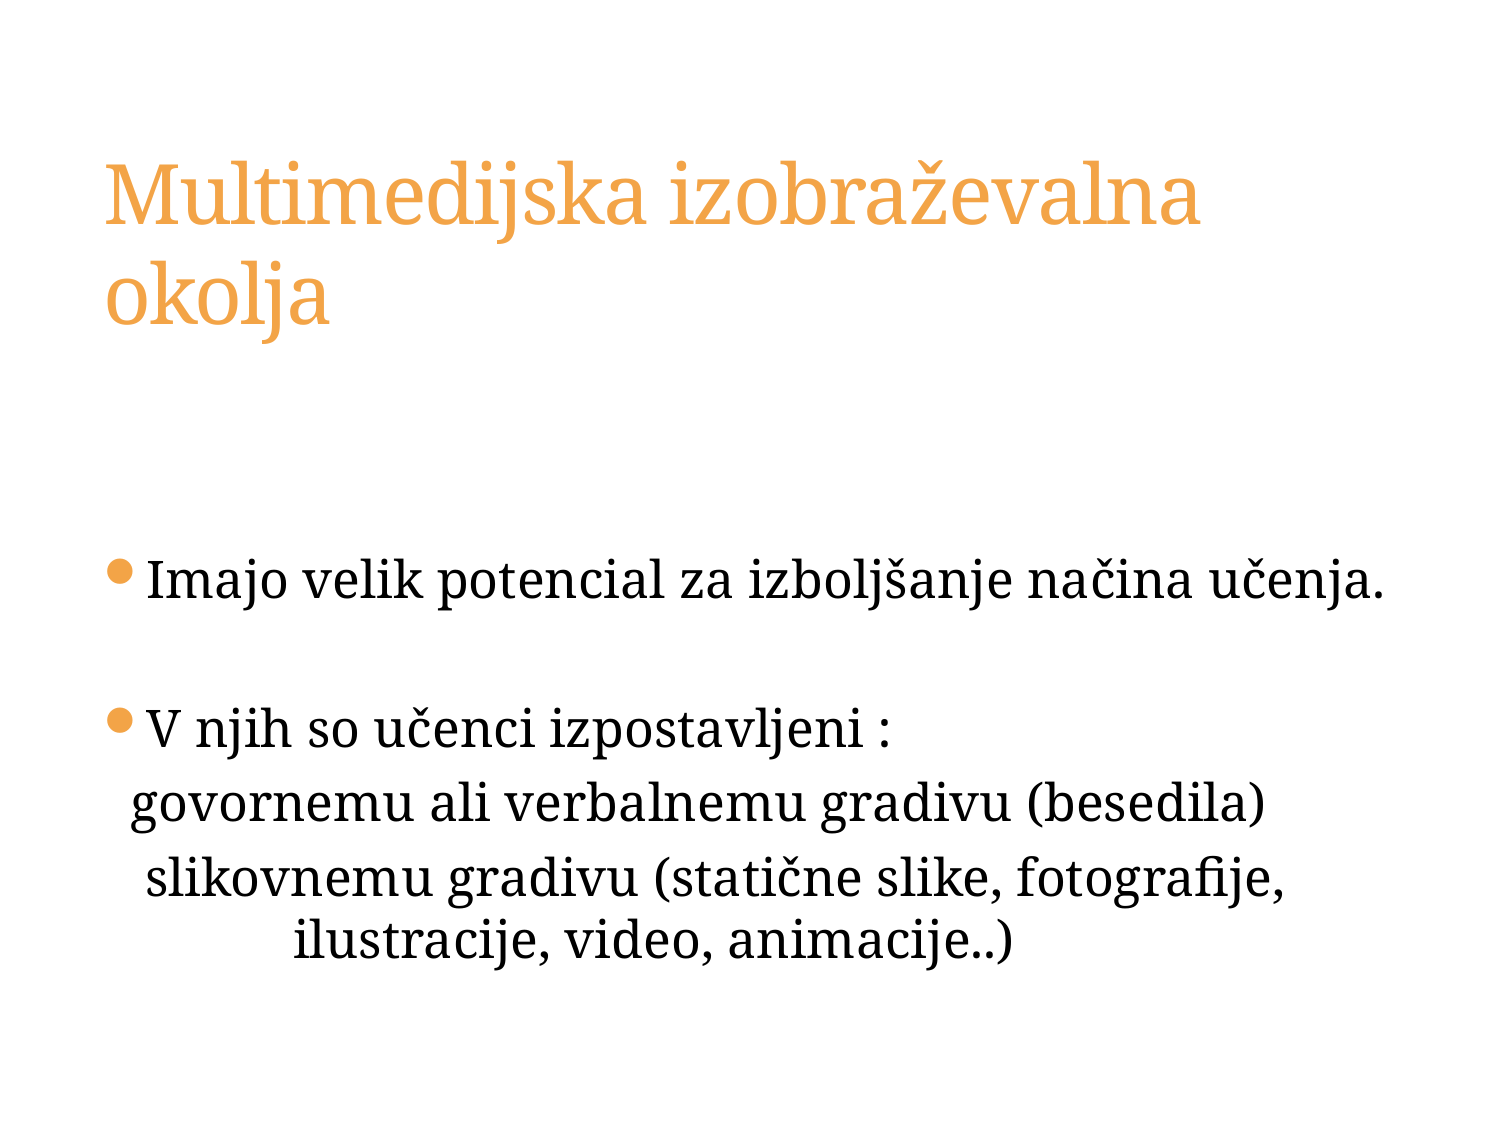

Multimedijska izobraževalna okolja
# Imajo velik potencial za izboljšanje načina učenja.
V njih so učenci izpostavljeni :
 govornemu ali verbalnemu gradivu (besedila)
slikovnemu gradivu (statične slike, fotografije, ilustracije, video, animacije..)